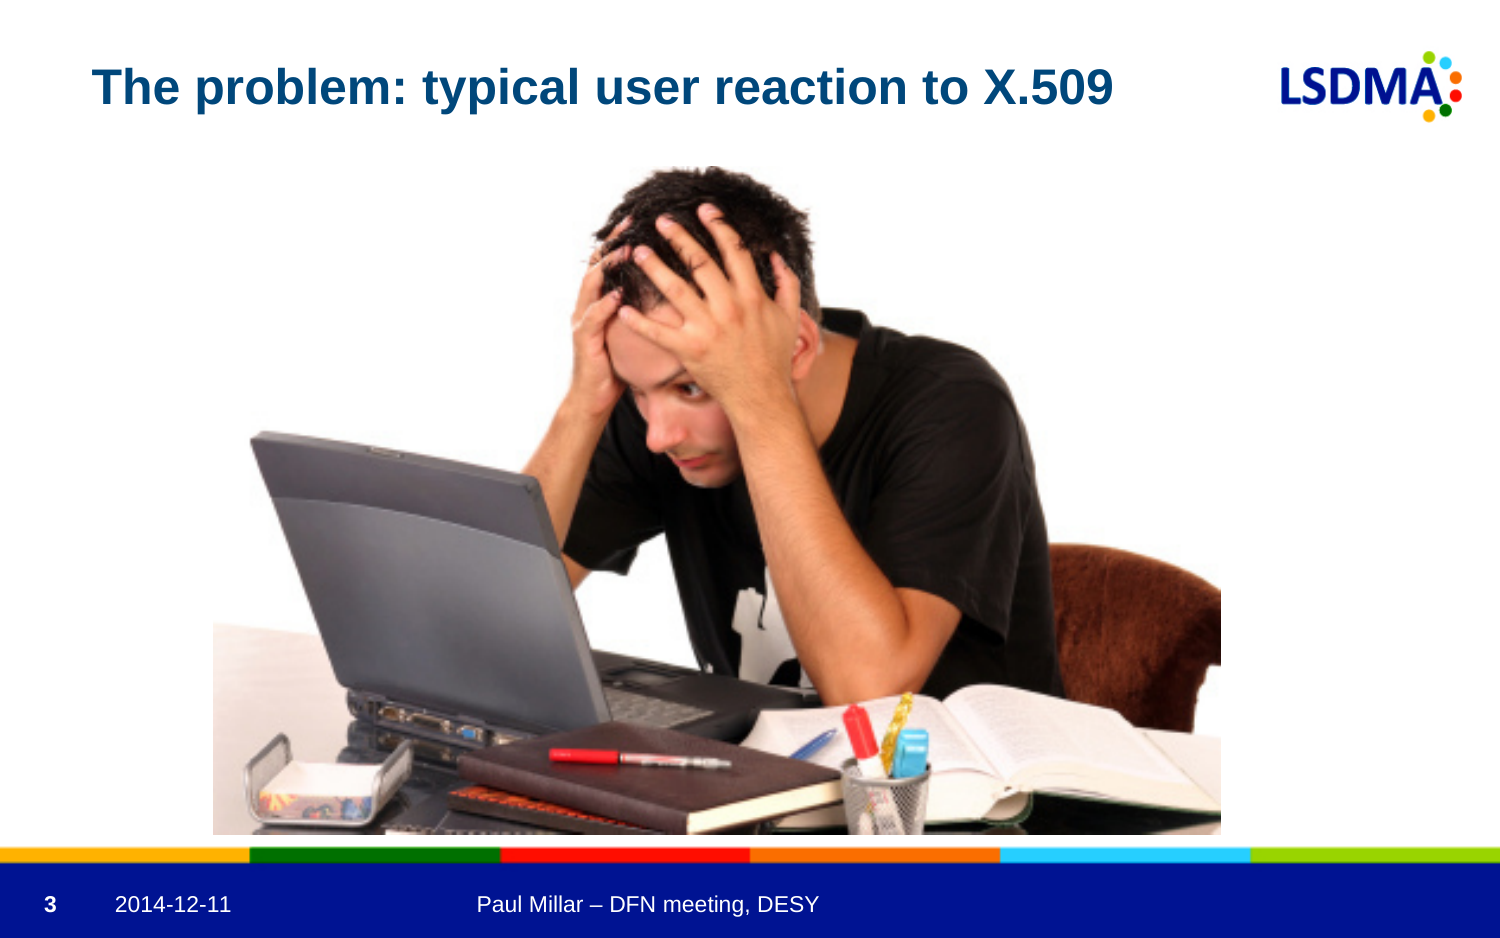

# The problem: typical user reaction to X.509